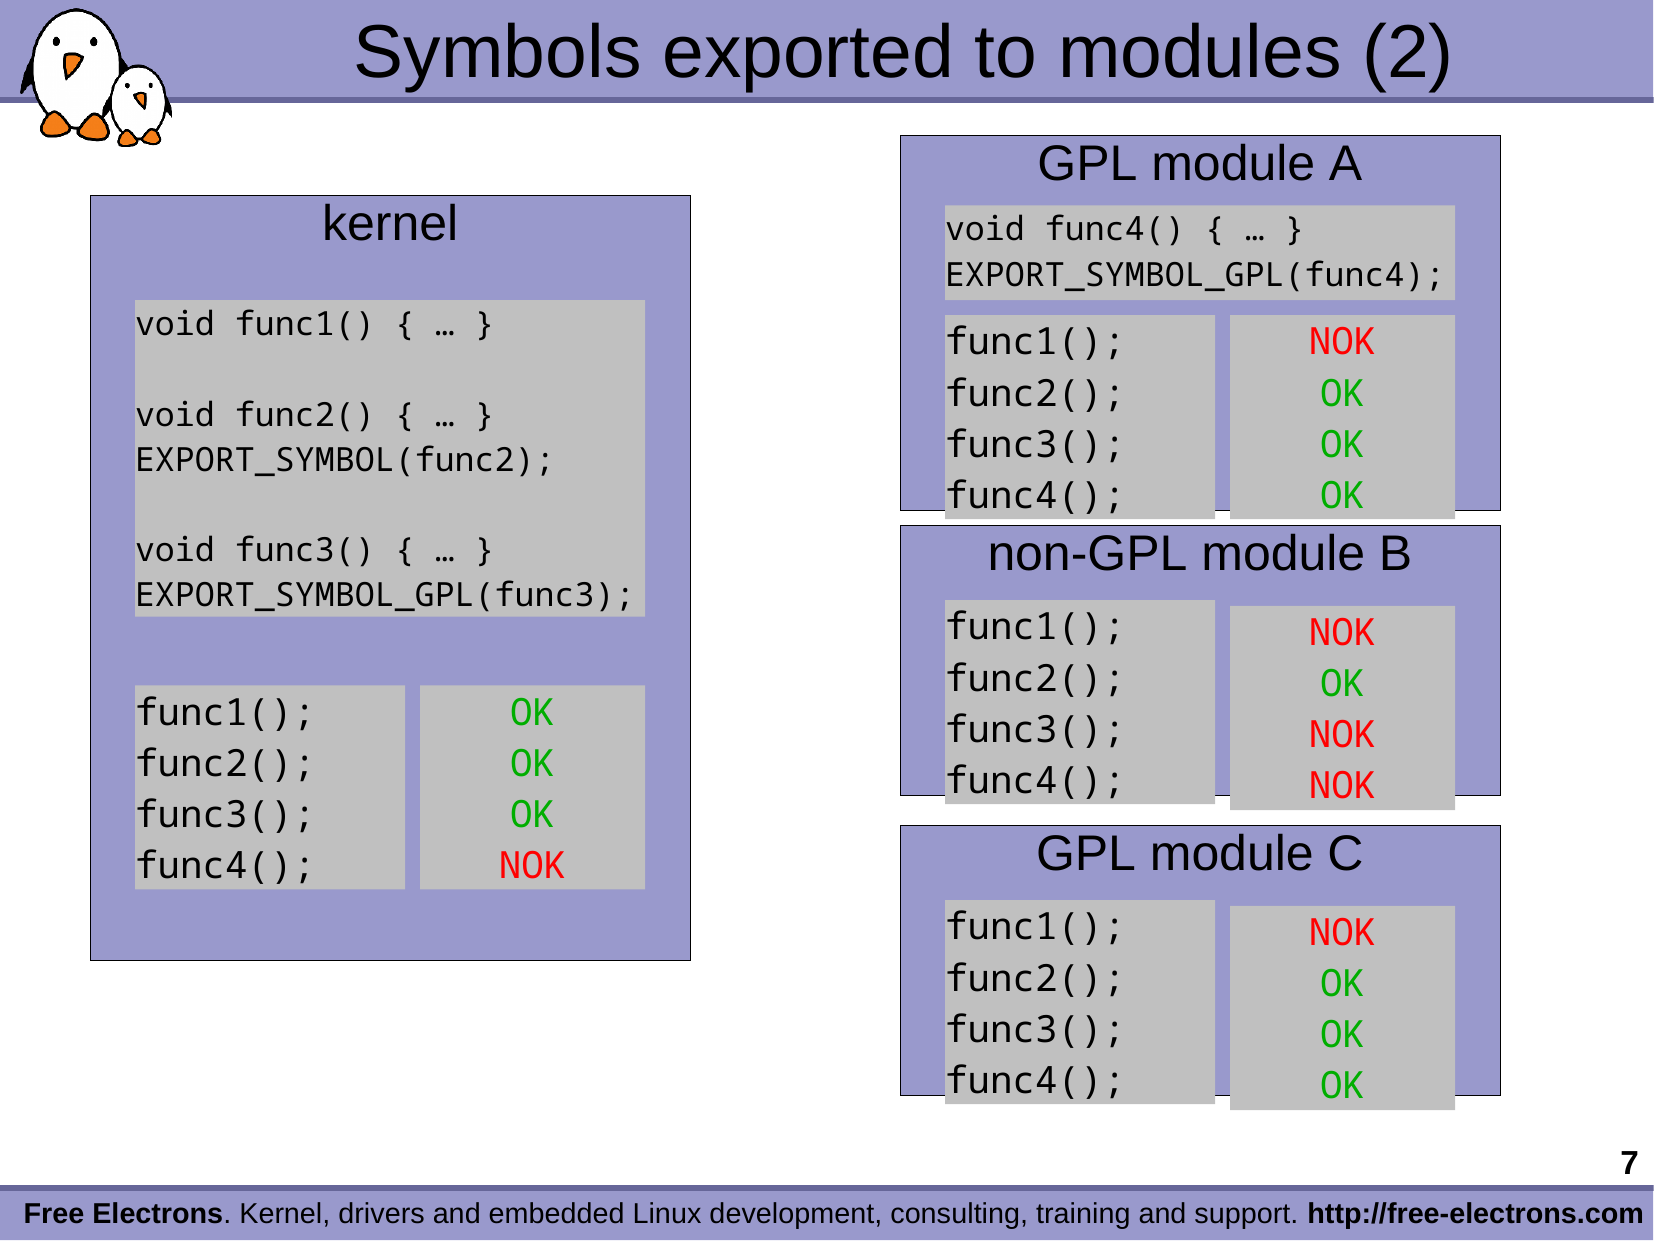

# Symbols exported to modules (2)
GPL module A
kernel
void func4() { … }
EXPORT_SYMBOL_GPL(func4);
void func1() { … }
void func2() { … }
EXPORT_SYMBOL(func2);
void func3() { … }
EXPORT_SYMBOL_GPL(func3);
func1();
func2();
func3();
func4();
NOK
OK
OK
OK
non-GPL module B
func1();
func2();
func3();
func4();
NOK
OK
NOK
NOK
func1();
func2();
func3();
func4();
OK
OK
OK
NOK
GPL module C
func1();
func2();
func3();
func4();
NOK
OK
OK
OK